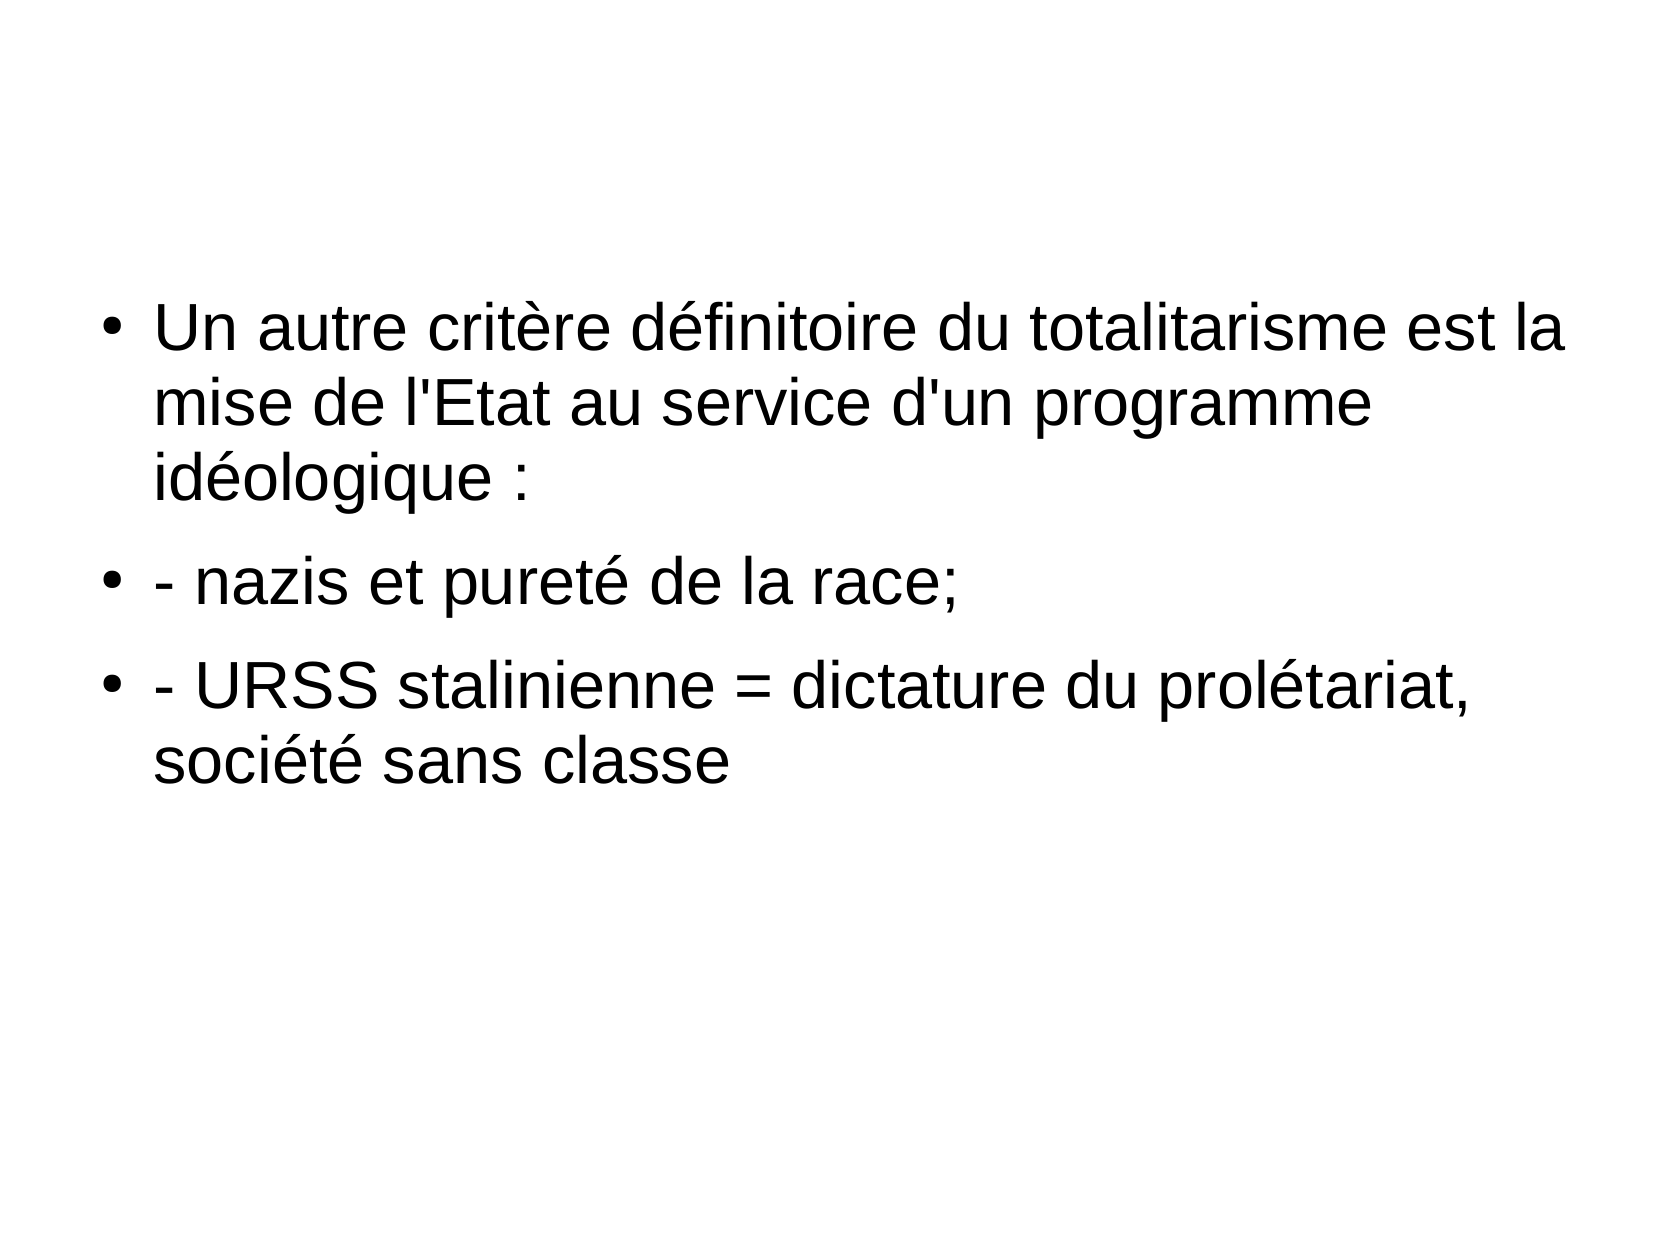

#
Un autre critère définitoire du totalitarisme est la mise de l'Etat au service d'un programme idéologique :
- nazis et pureté de la race;
- URSS stalinienne = dictature du prolétariat, société sans classe